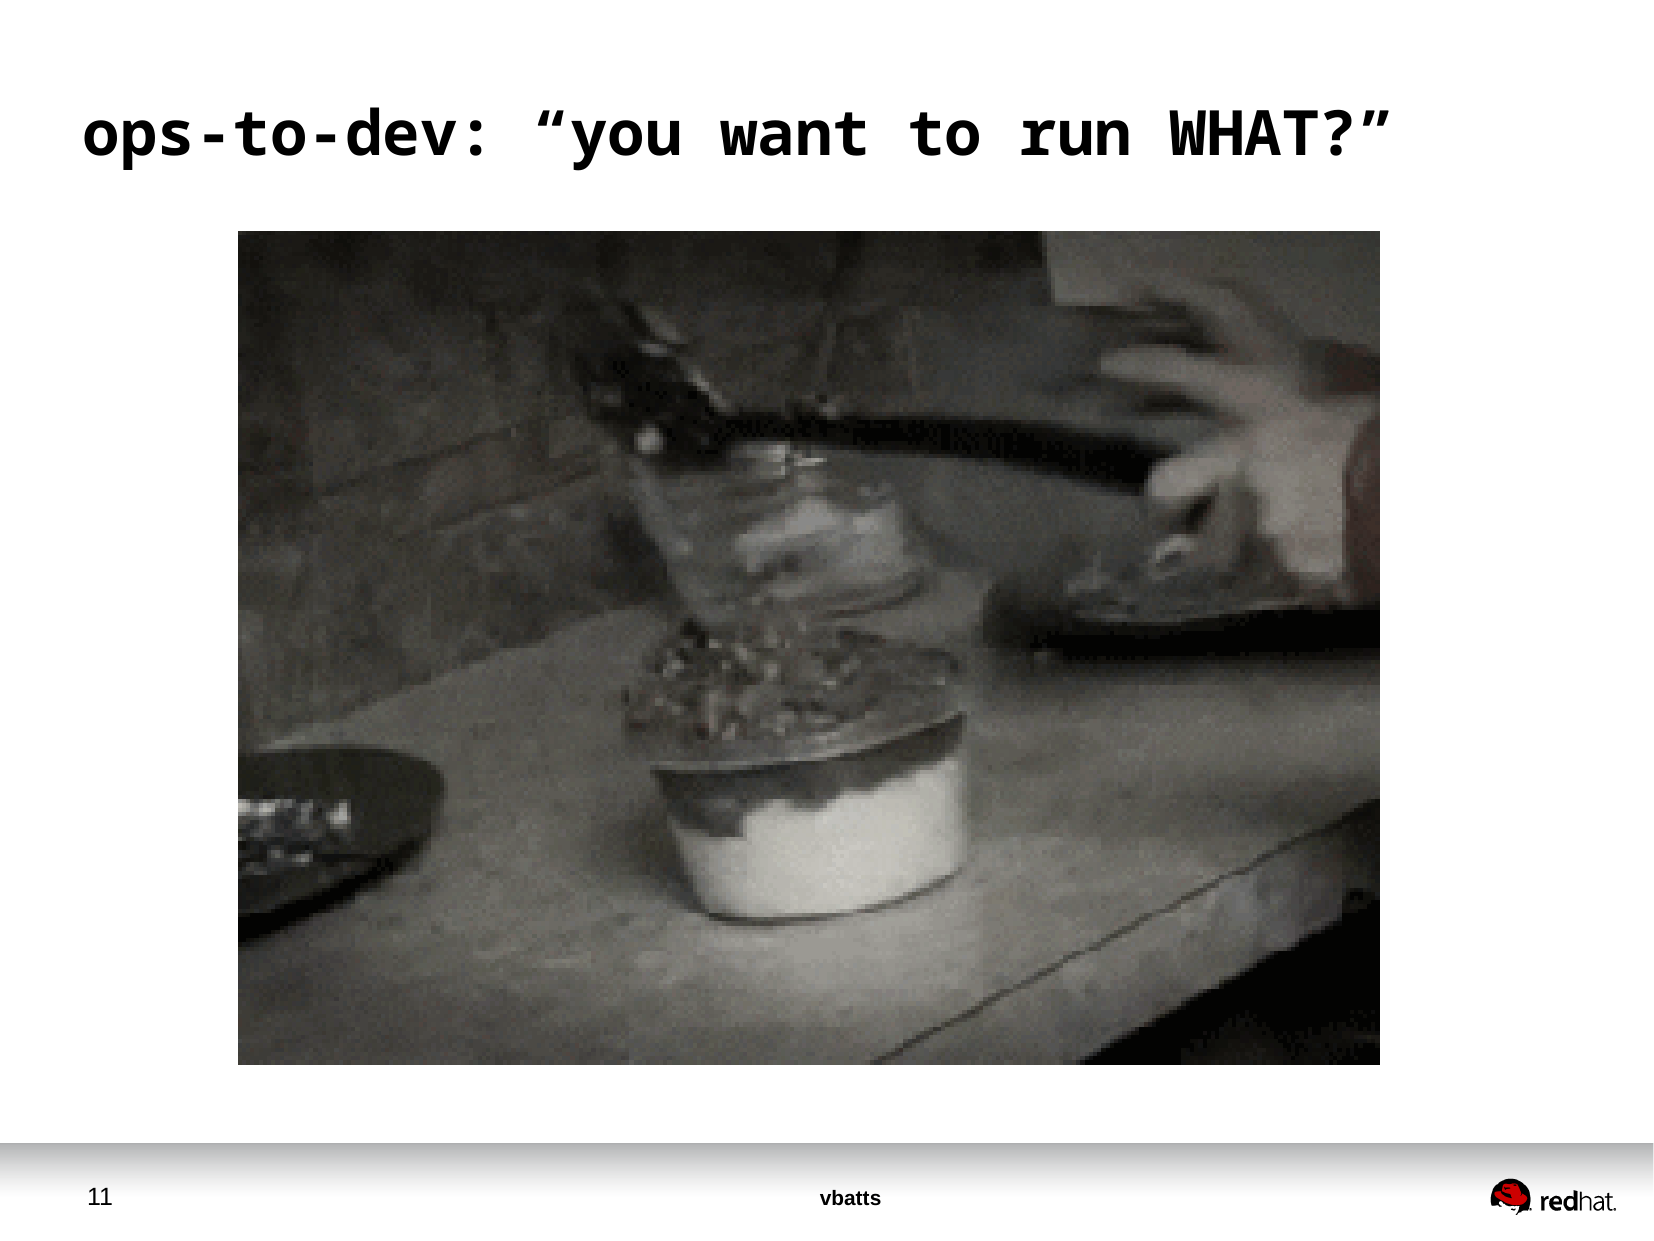

# ops-to-dev: “you want to run WHAT?”